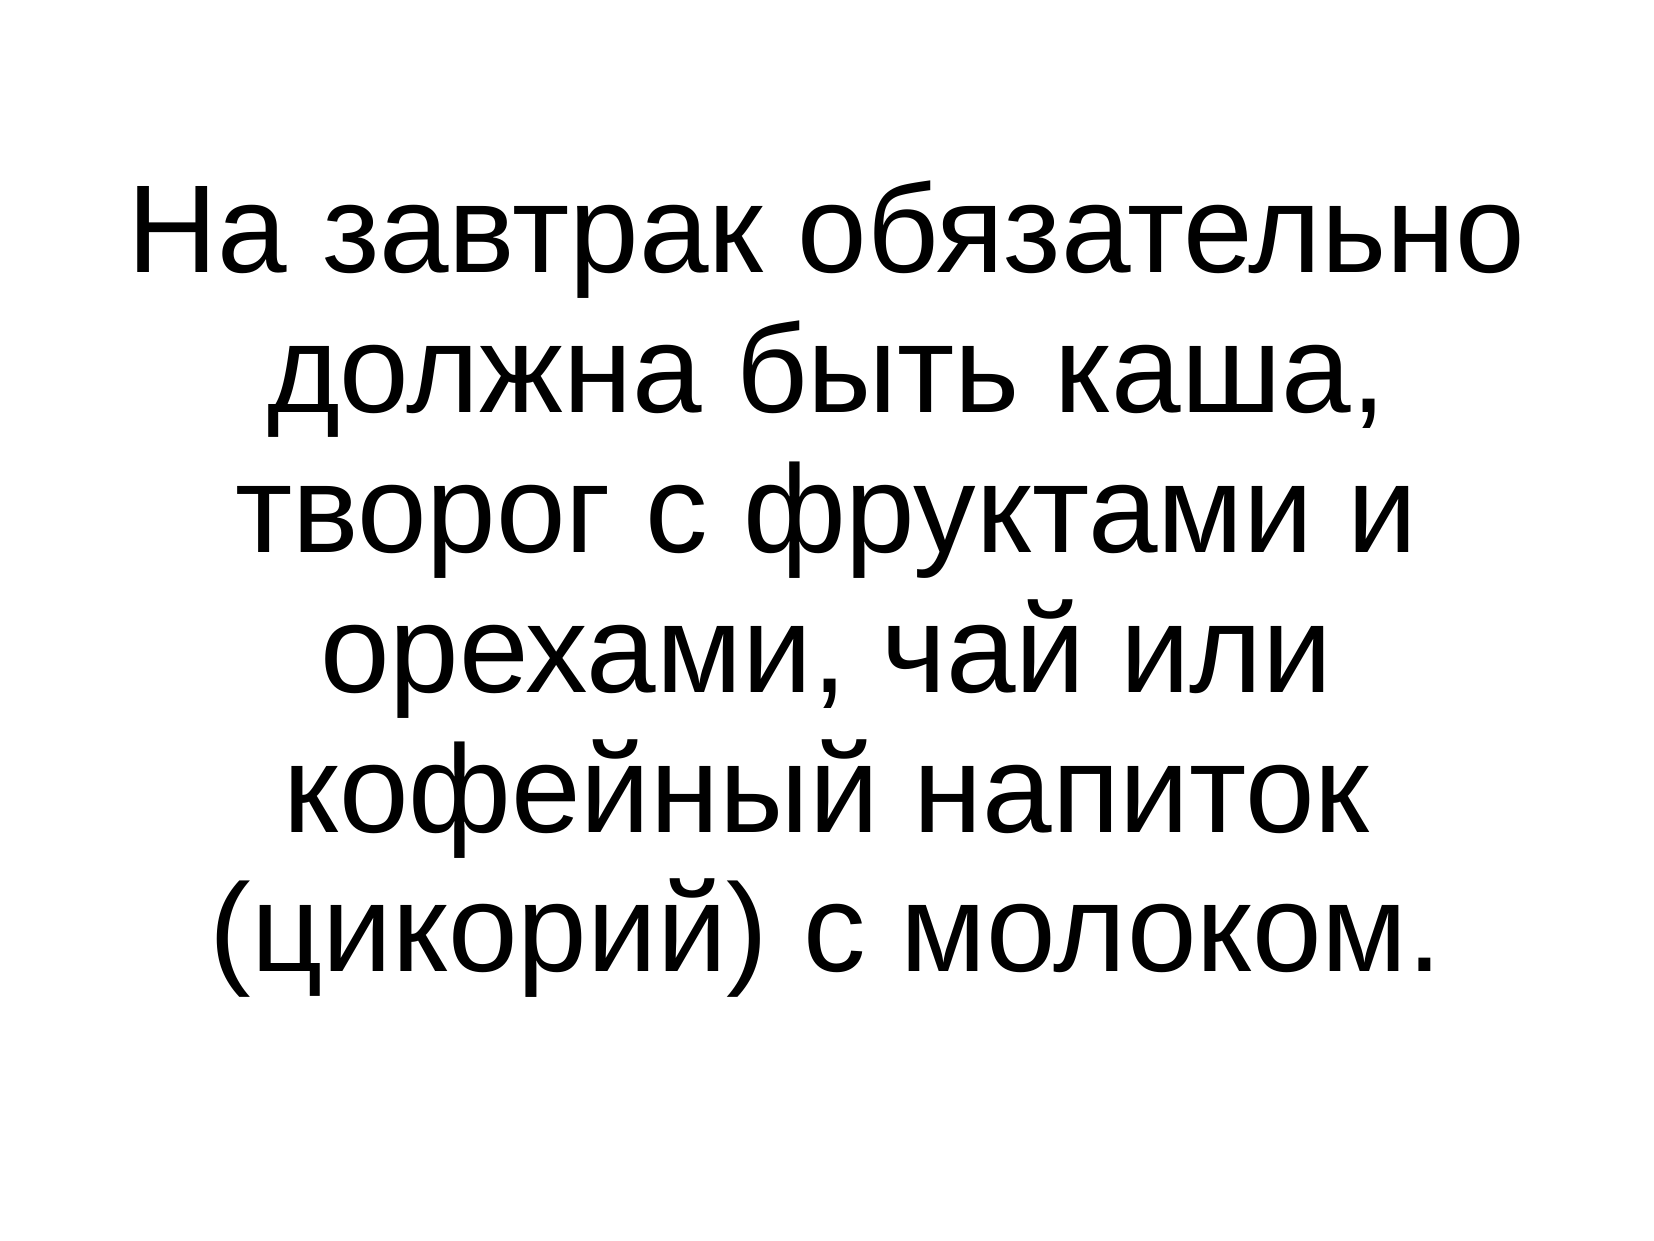

# На завтрак обязательно должна быть каша, творог с фруктами и орехами, чай или кофейный напиток (цикорий) с молоком.